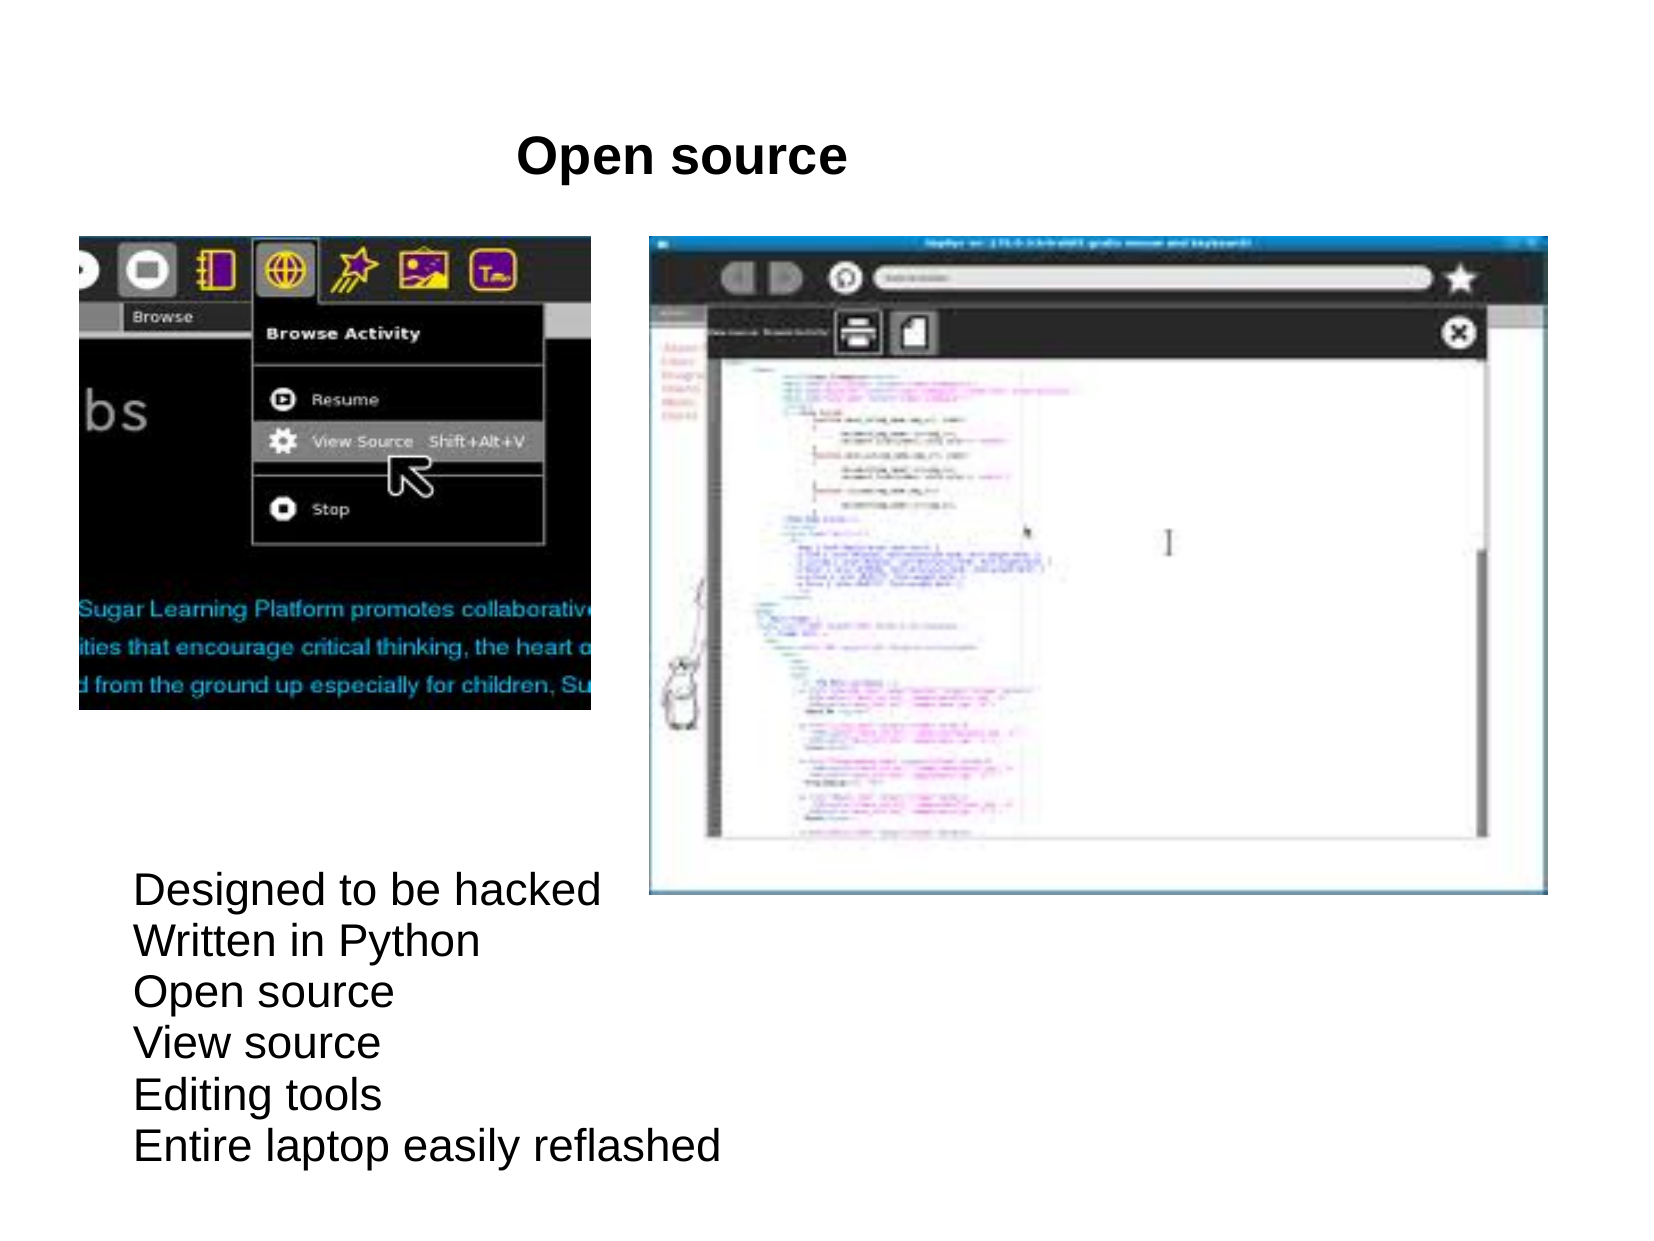

Open source
Designed to be hacked
Written in Python
Open source
View source
Editing tools
Entire laptop easily reflashed